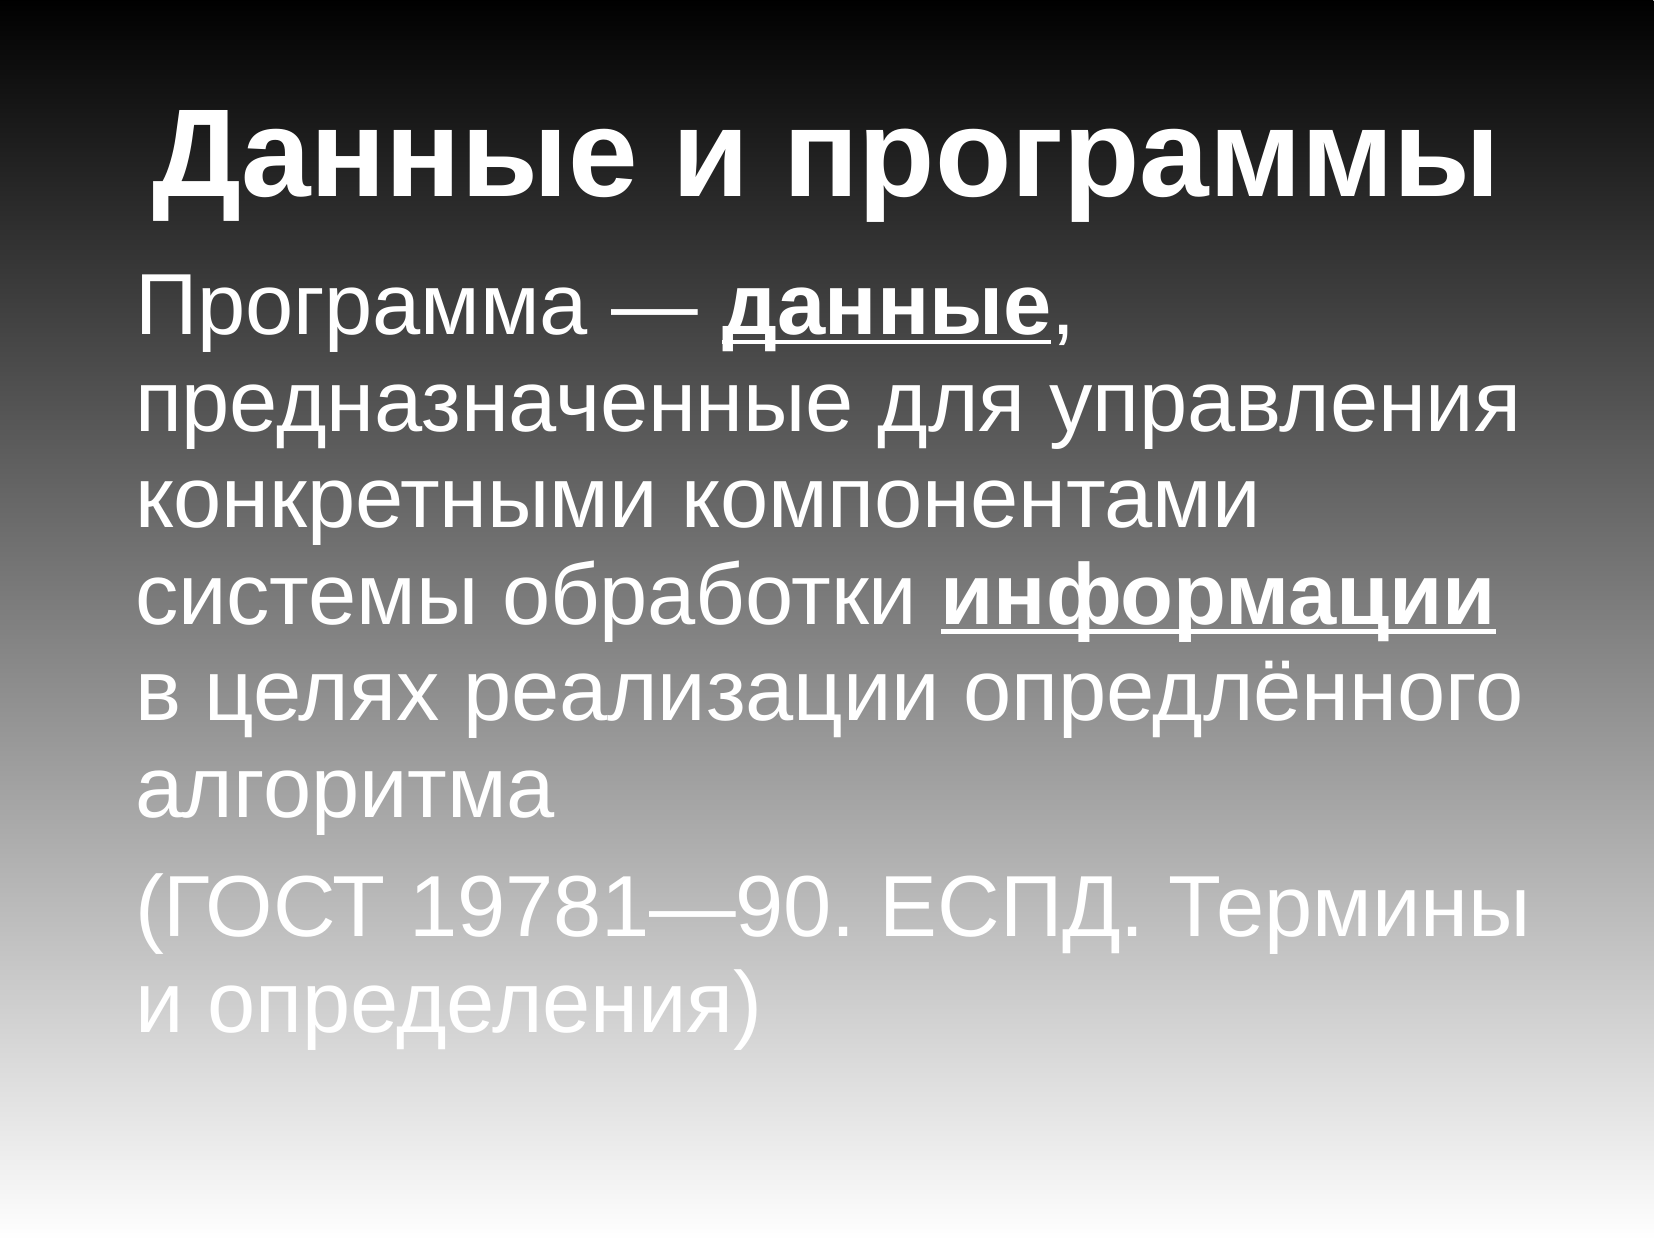

# Данные и программы
Программа — данные, предназначенные для управления конкретными компонентами системы обработки информации в целях реализации опредлённого алгоритма
(ГОСТ 19781—90. ЕСПД. Термины и определения)